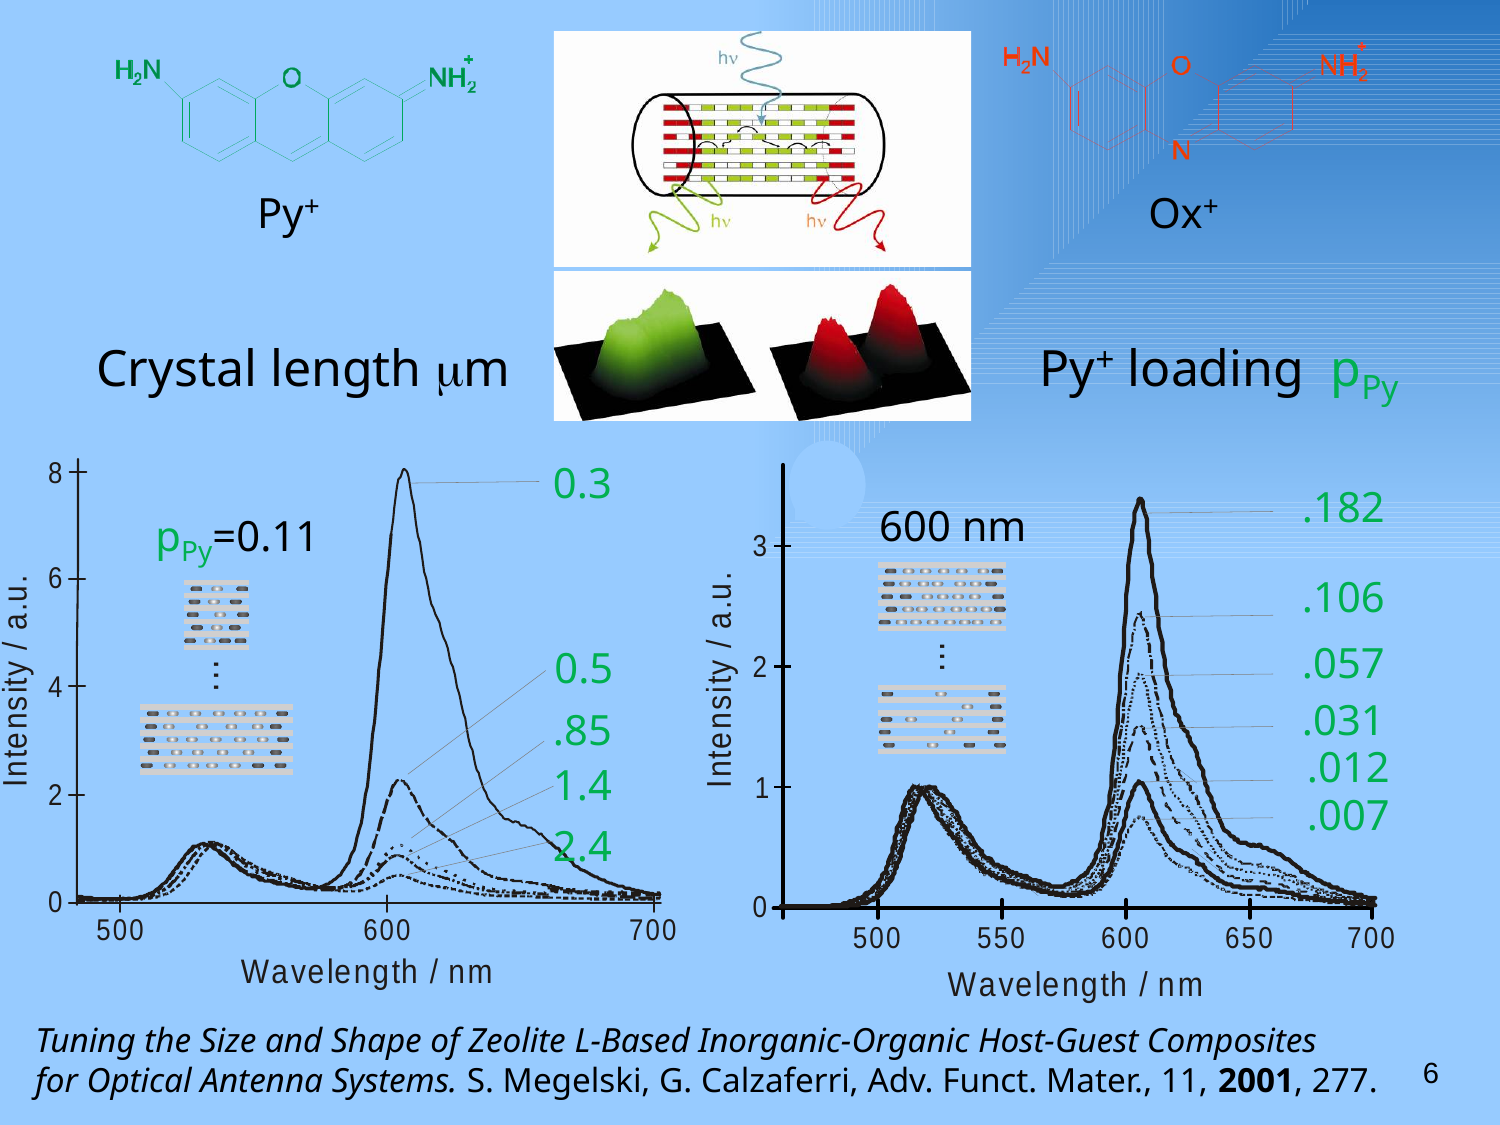

Py+
Ox+
Crystal length mm
Py+ loading pPy
0.3
pPy=0.11
600 nm
.182
.106
.057
0.5
.031
.85
.012
1.4
.007
2.4
Tuning the Size and Shape of Zeolite L-Based Inorganic-Organic Host-Guest Composites
for Optical Antenna Systems. S. Megelski, G. Calzaferri, Adv. Funct. Mater., 11, 2001, 277.